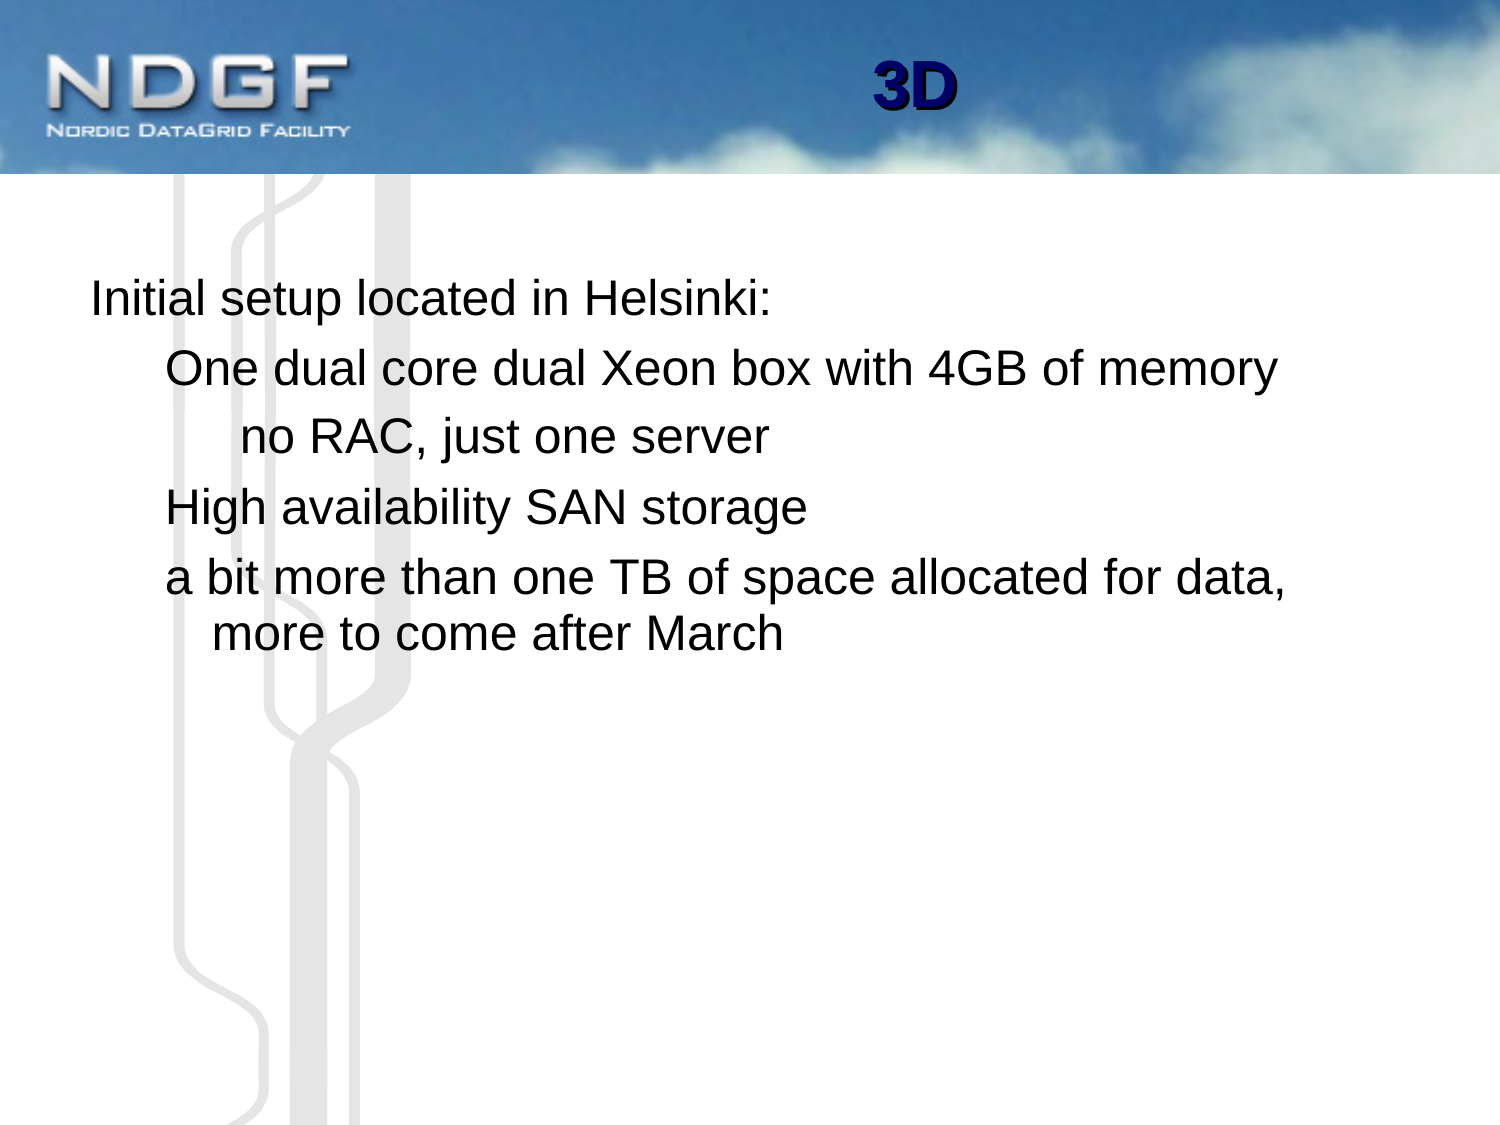

# 3D
Initial setup located in Helsinki:
One dual core dual Xeon box with 4GB of memory
no RAC, just one server
High availability SAN storage
a bit more than one TB of space allocated for data, more to come after March